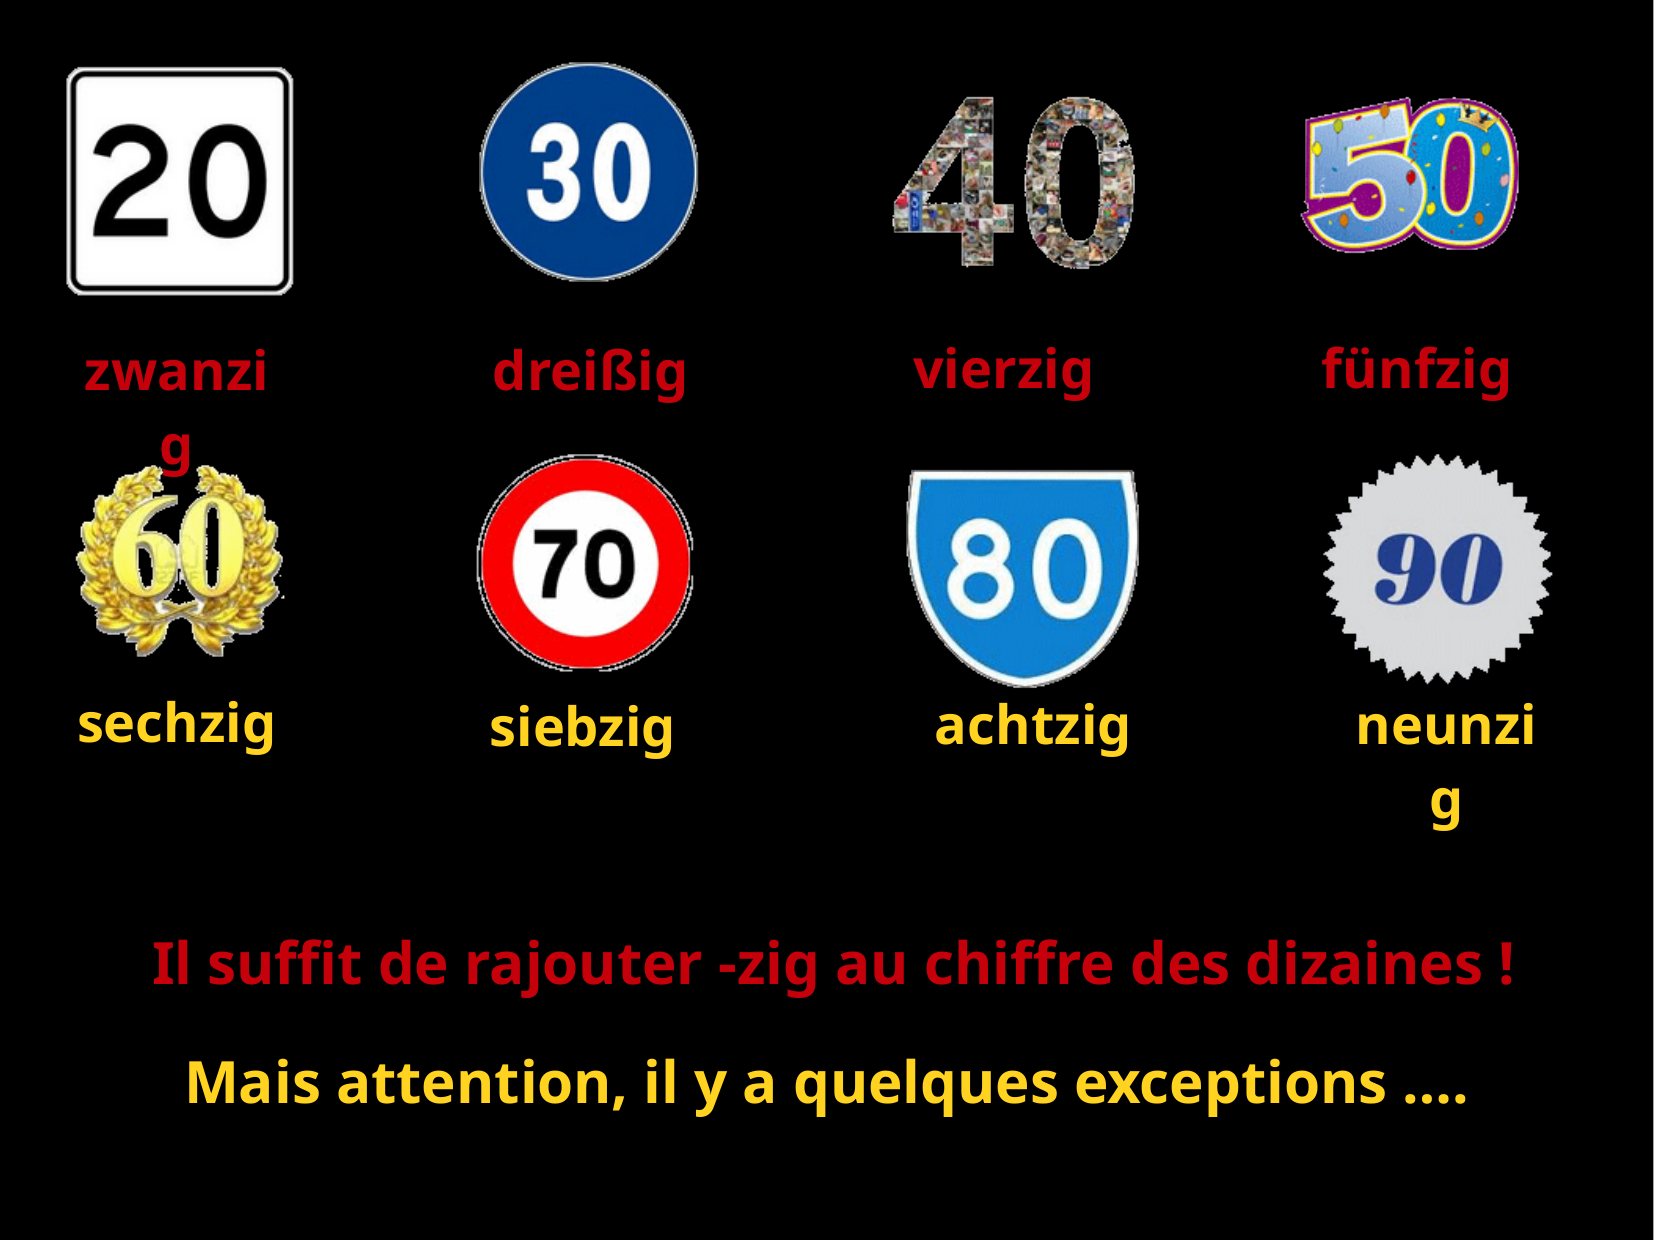

vierzig
fünfzig
zwanzig
dreißig
sechzig
achtzig
neunzig
siebzig
Il suffit de rajouter -zig au chiffre des dizaines !
Mais attention, il y a quelques exceptions ….